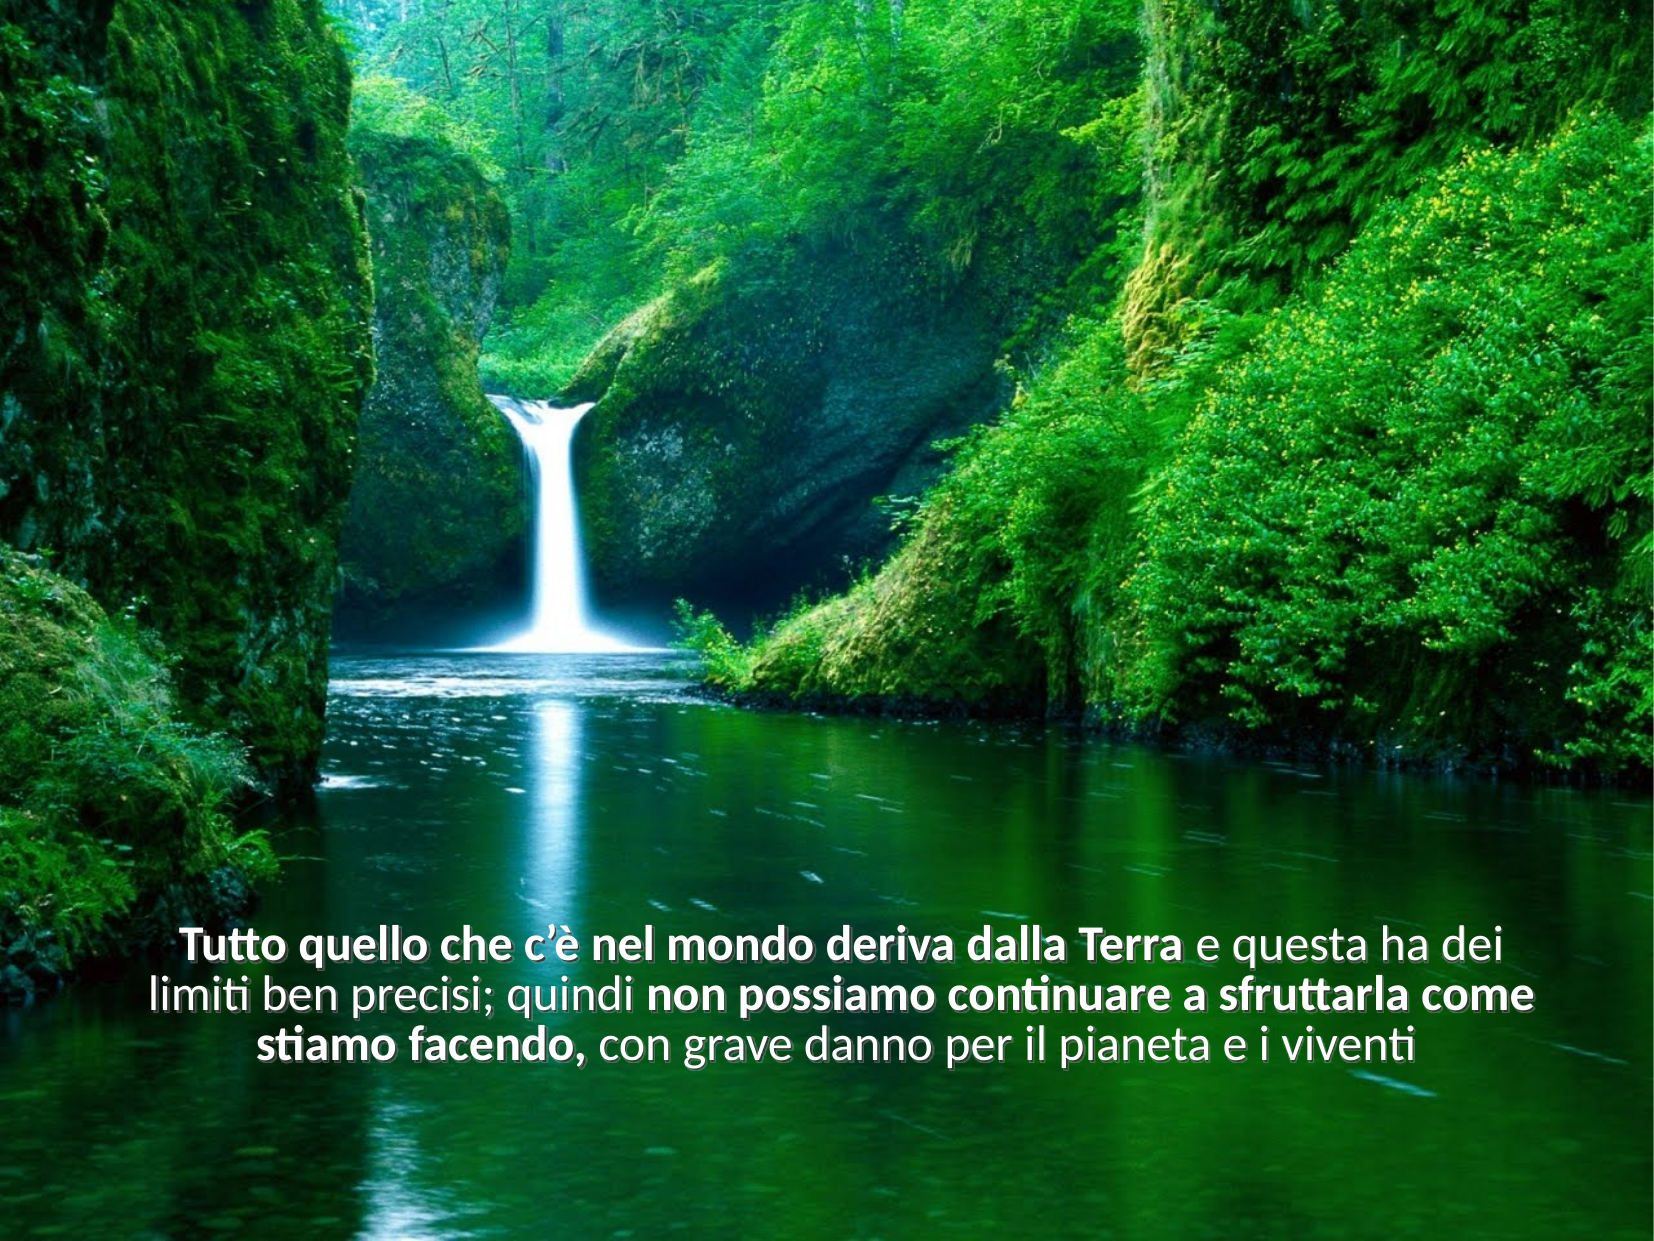

Tutto quello che c’è nel mondo deriva dalla Terra e questa ha dei limiti ben precisi; quindi non possiamo continuare a sfruttarla come stiamo facendo, con grave danno per il pianeta e i viventi